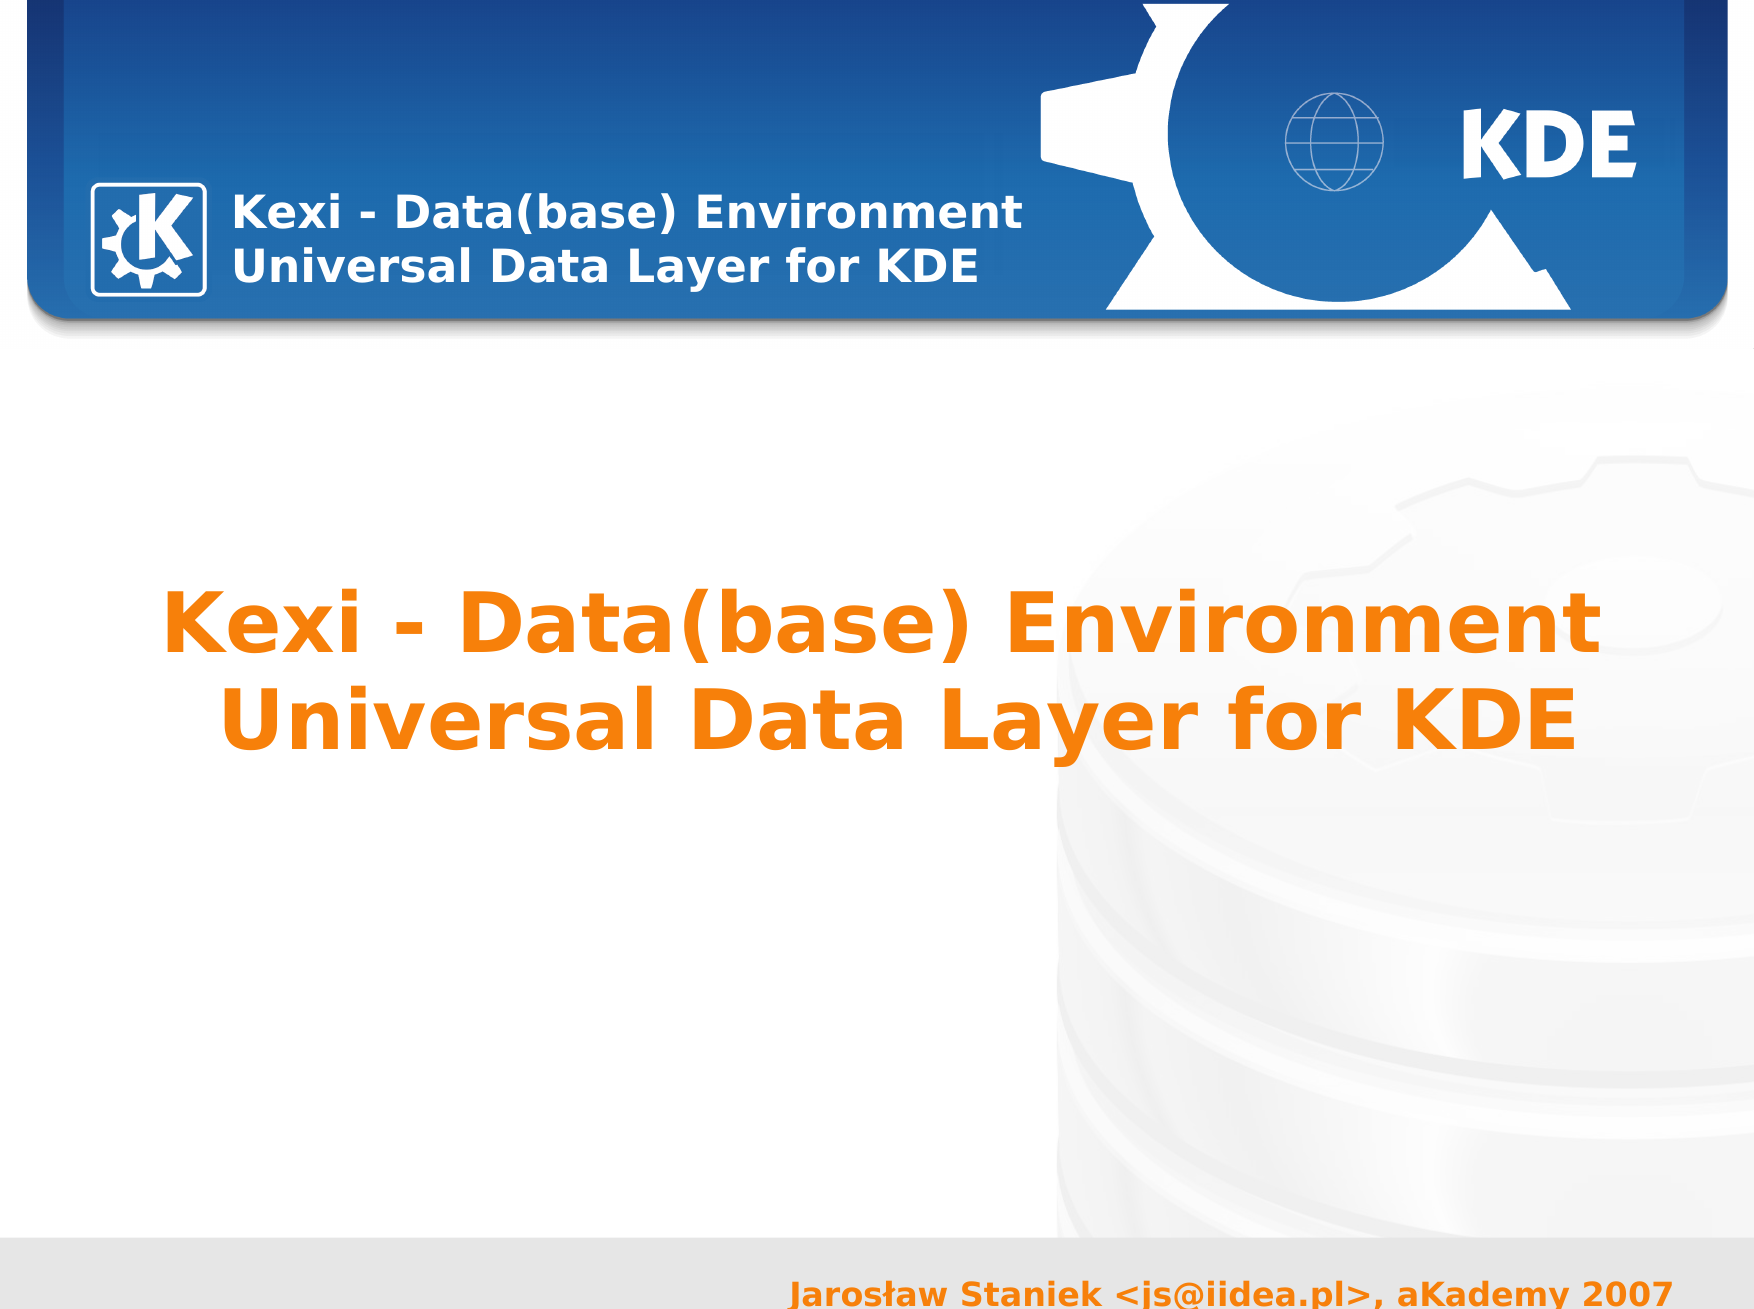

# Kexi - Data(base) Environment Universal Data Layer for KDE